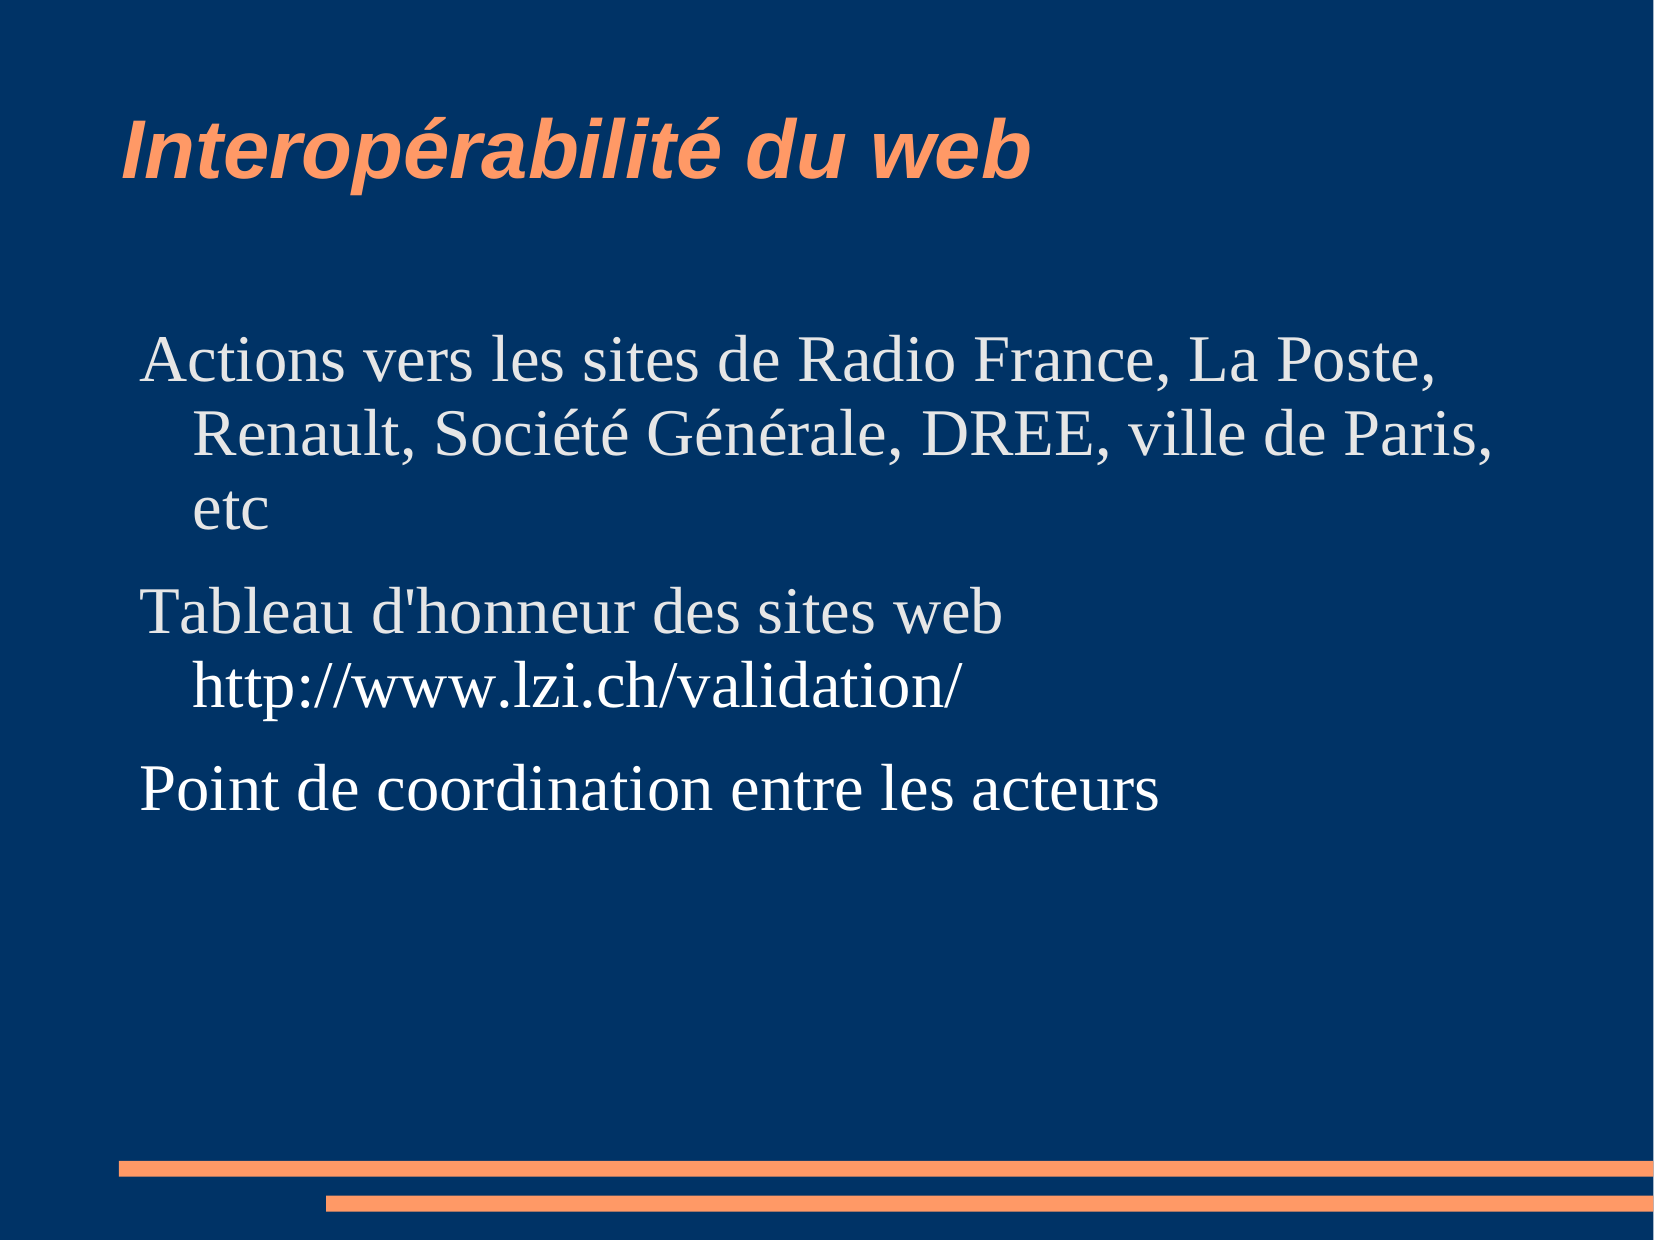

# Interopérabilité du web
Actions vers les sites de Radio France, La Poste, Renault, Société Générale, DREE, ville de Paris, etc
Tableau d'honneur des sites web http://www.lzi.ch/validation/
Point de coordination entre les acteurs